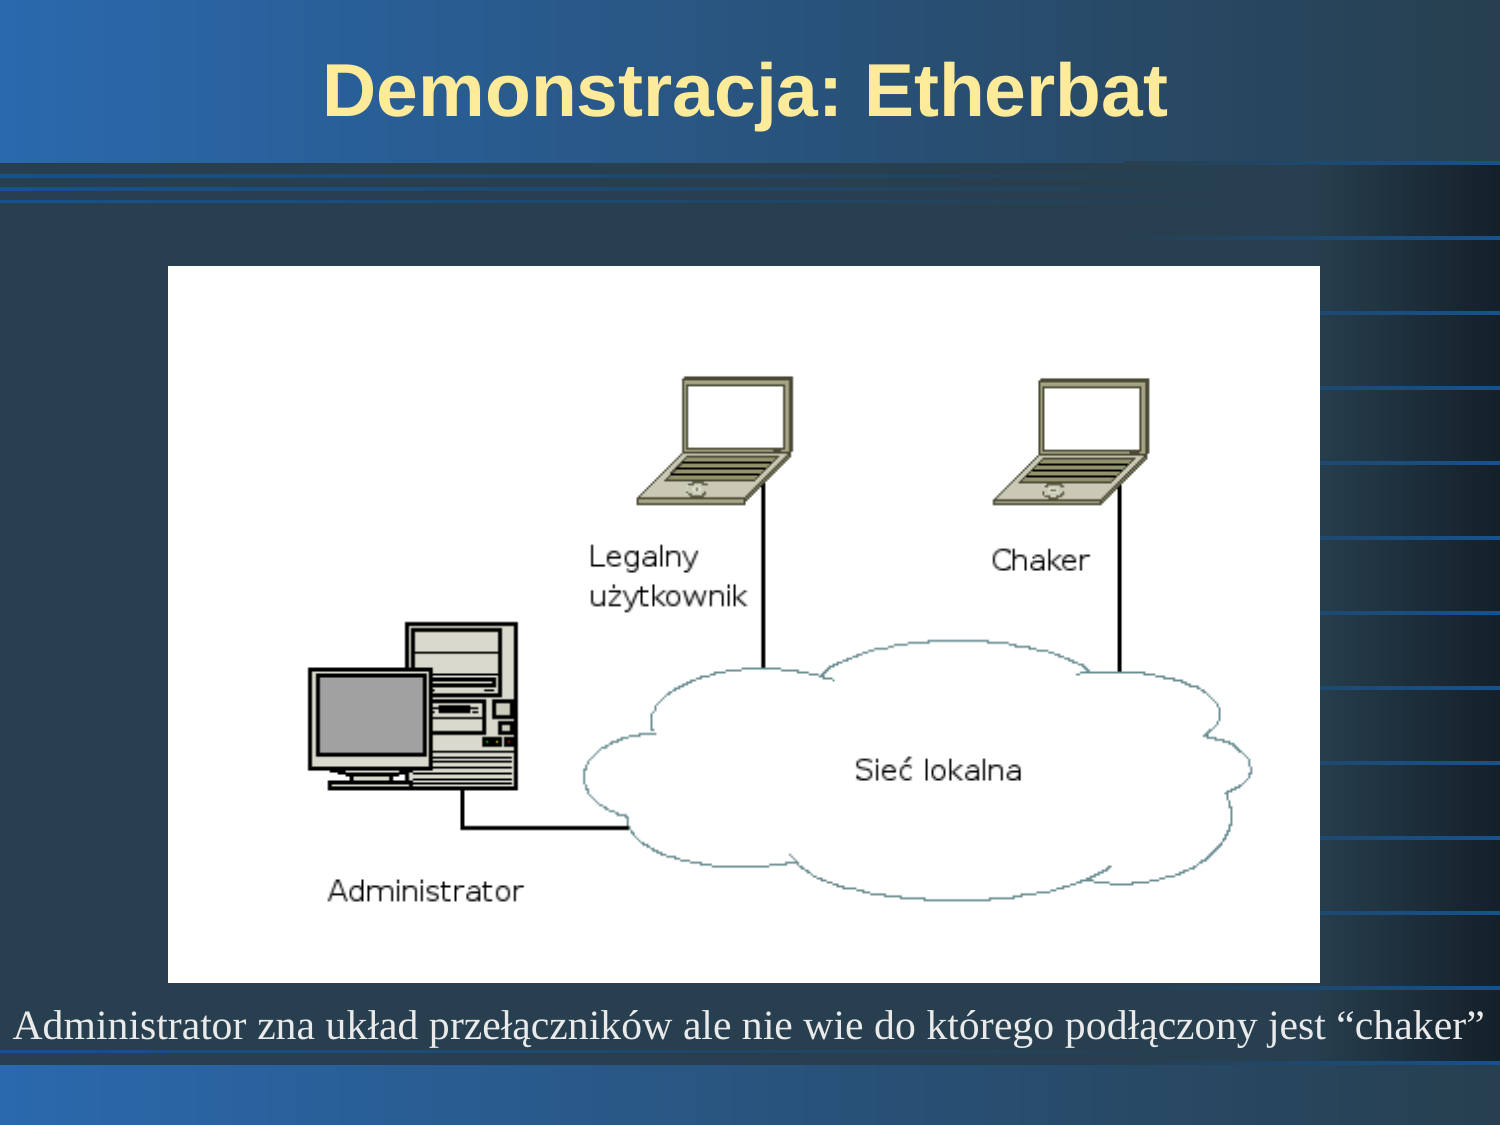

# Demonstracja: Etherbat
Administrator zna układ przełączników ale nie wie do którego podłączony jest “chaker”